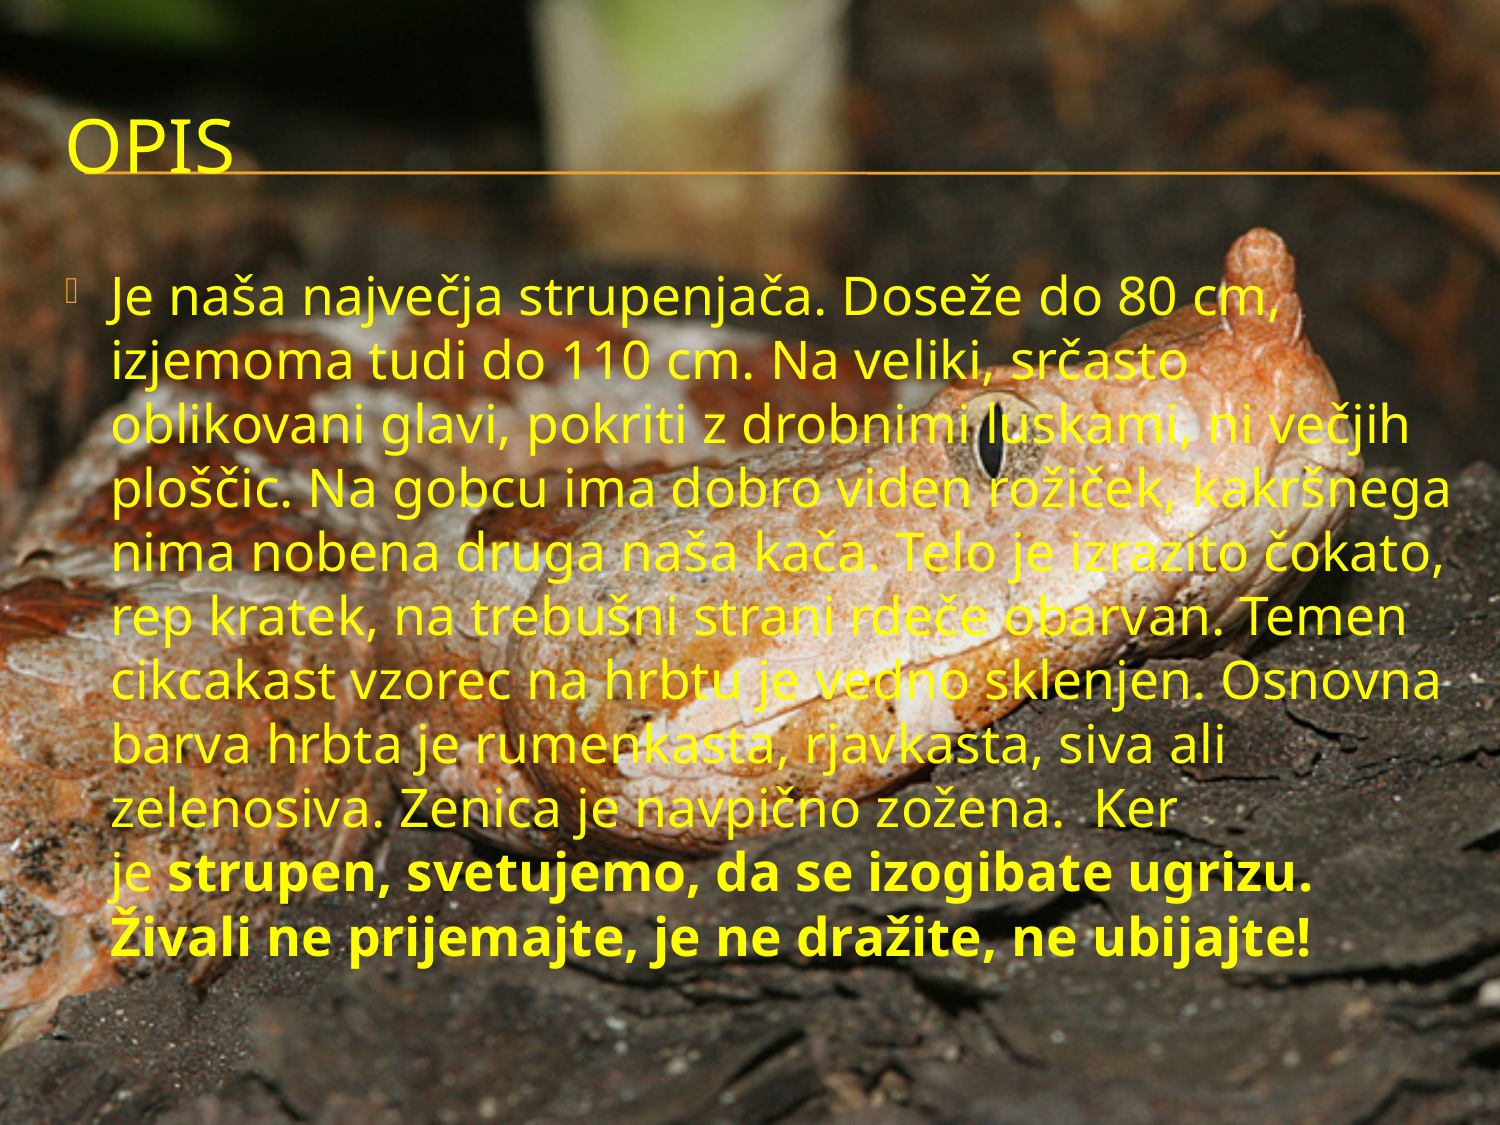

# Opis
Je naša največja strupenjača. Doseže do 80 cm, izjemoma tudi do 110 cm. Na veliki, srčasto oblikovani glavi, pokriti z drobnimi luskami, ni večjih ploščic. Na gobcu ima dobro viden rožiček, kakršnega nima nobena druga naša kača. Telo je izrazito čokato, rep kratek, na trebušni strani rdeče obarvan. Temen cikcakast vzorec na hrbtu je vedno sklenjen. Osnovna barva hrbta je rumenkasta, rjavkasta, siva ali zelenosiva. Zenica je navpično zožena.  Ker je strupen, svetujemo, da se izogibate ugrizu. Živali ne prijemajte, je ne dražite, ne ubijajte!